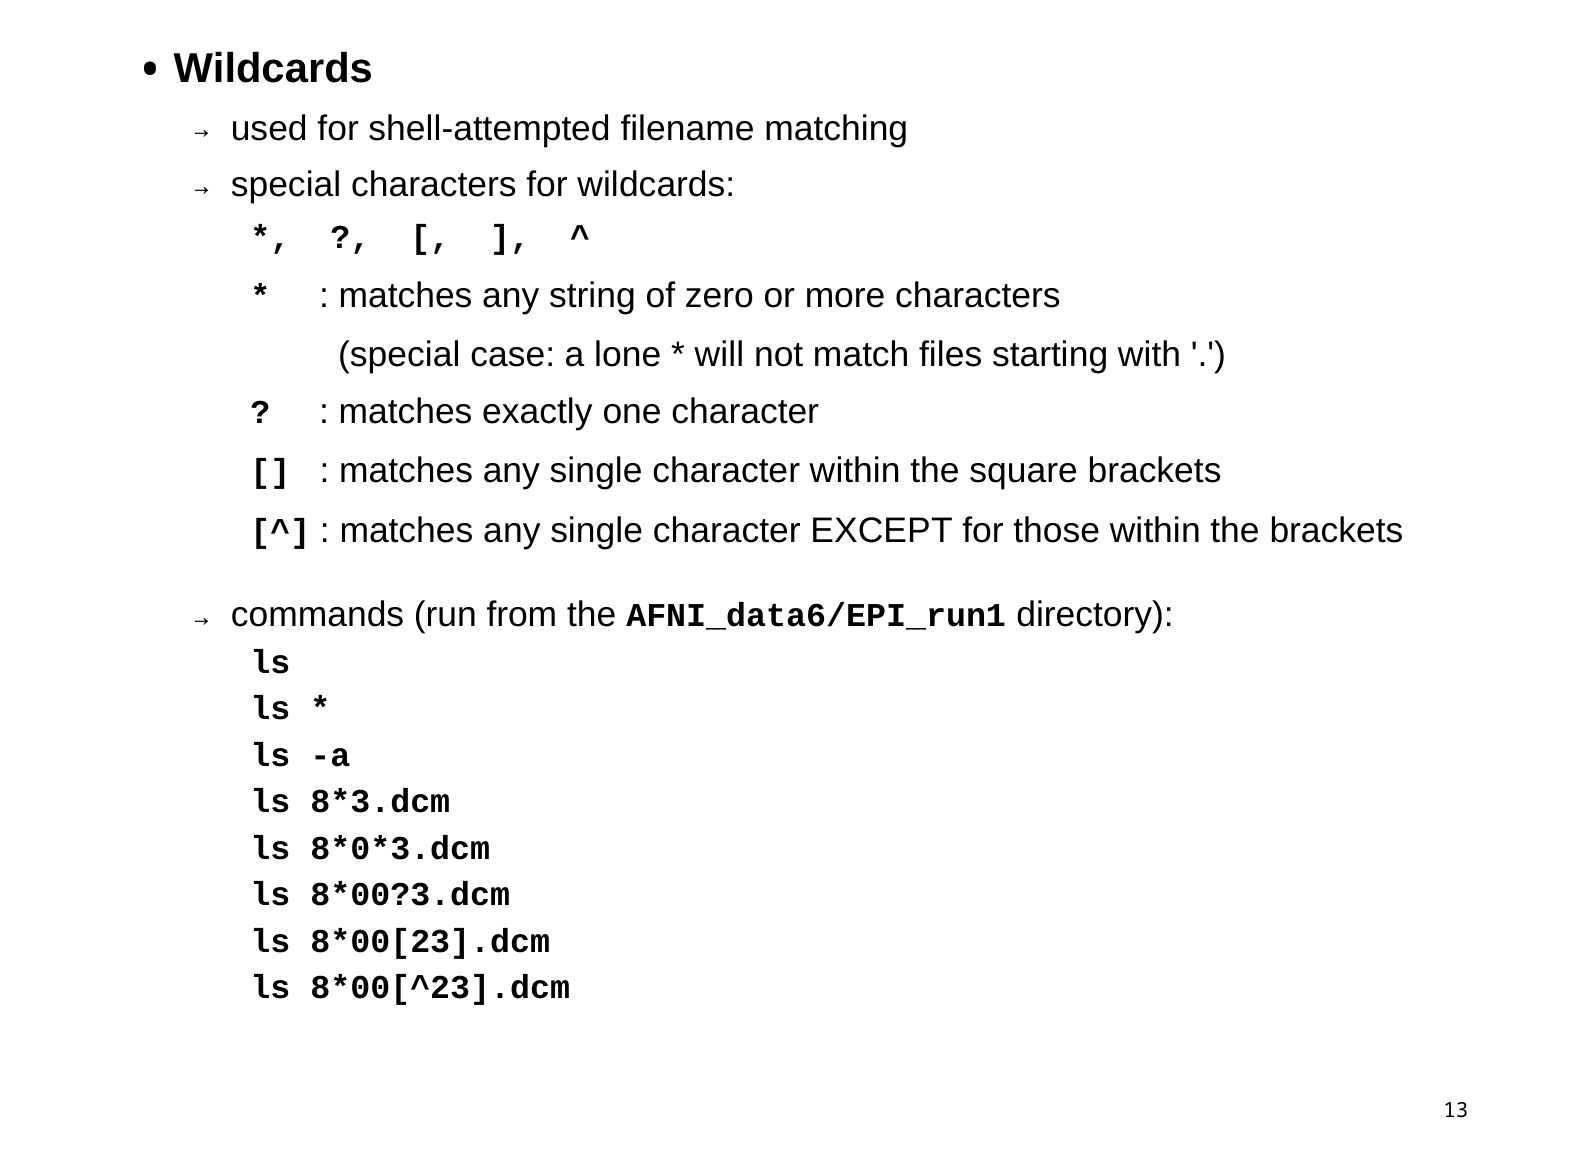

# Wildcards
used for shell-attempted filename matching
special characters for wildcards:
*, ?, [, ], ^
* : matches any string of zero or more characters
 (special case: a lone * will not match files starting with '.')
? : matches exactly one character
[] : matches any single character within the square brackets
[^] : matches any single character EXCEPT for those within the brackets
commands (run from the AFNI_data6/EPI_run1 directory):
ls
ls *
ls -a
ls 8*3.dcm
ls 8*0*3.dcm
ls 8*00?3.dcm
ls 8*00[23].dcm
ls 8*00[^23].dcm